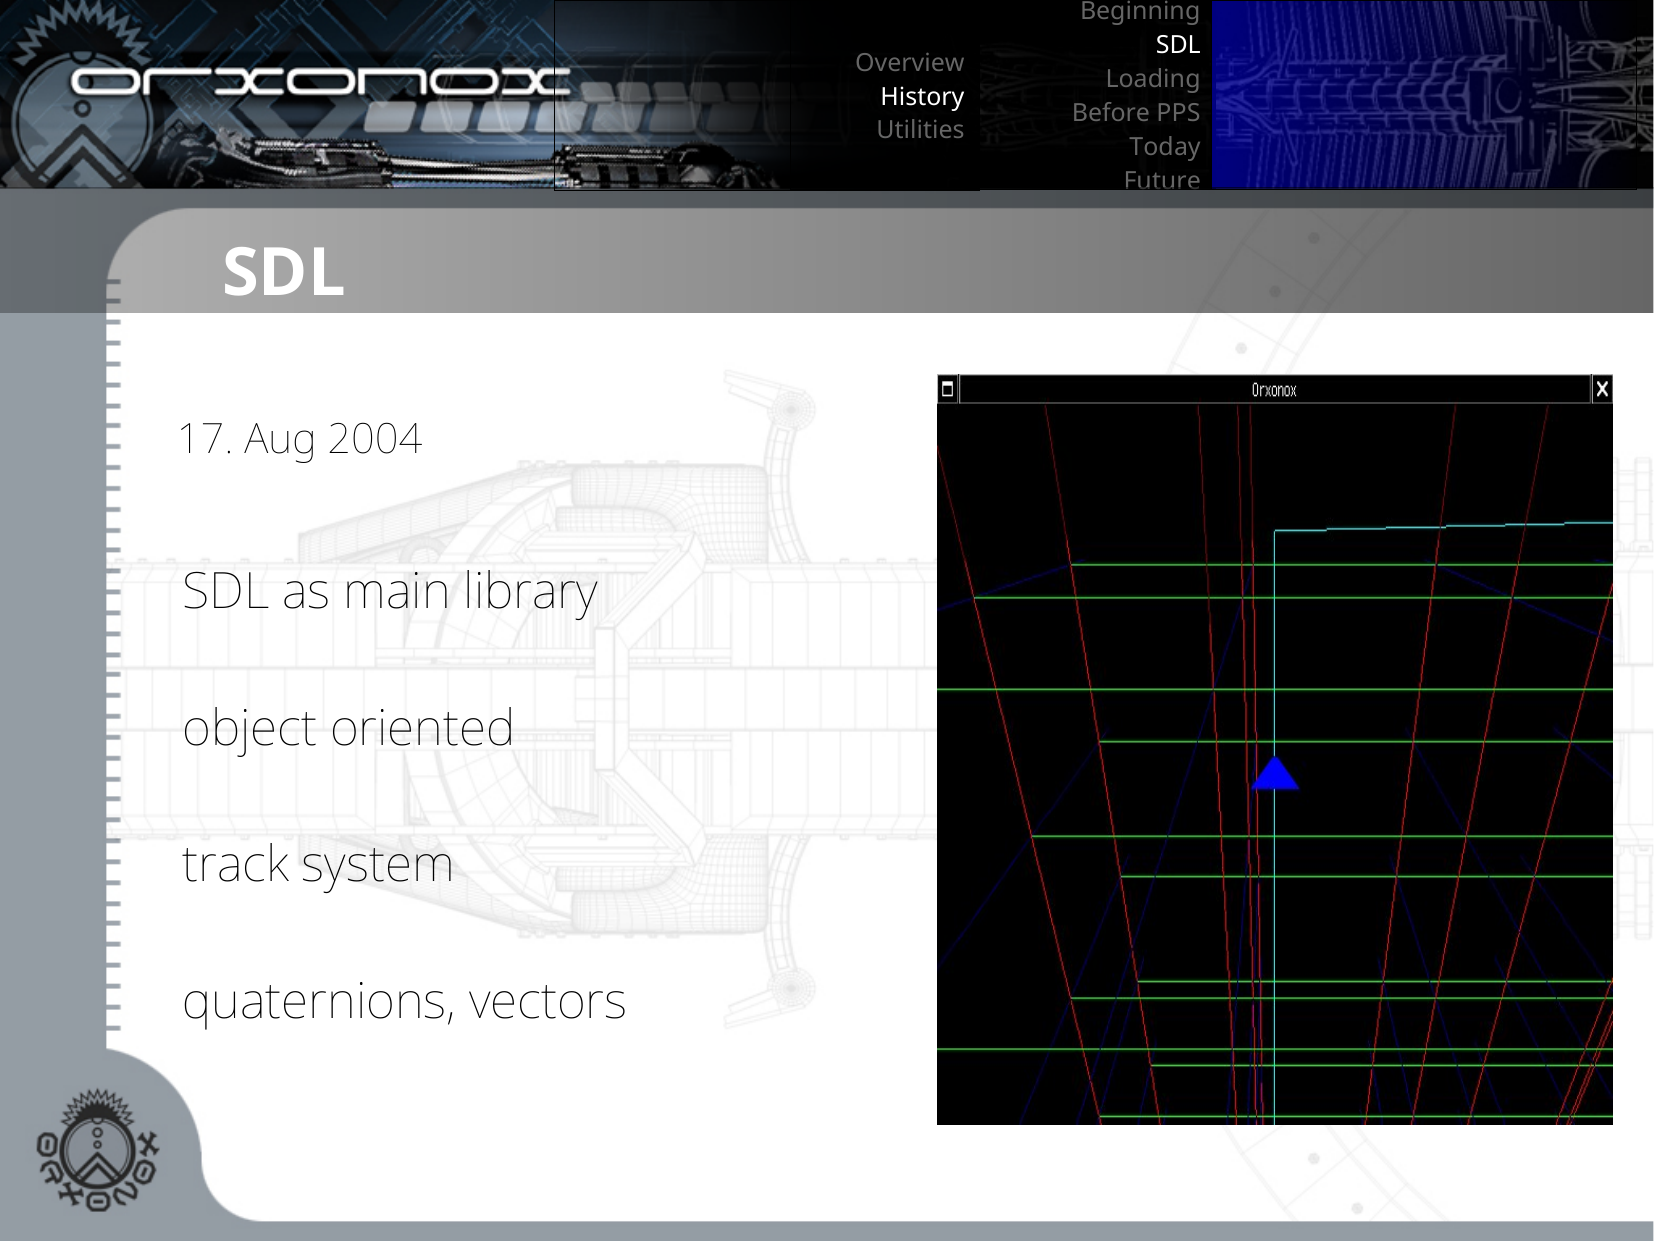

Beginning
SDL
Loading
Before PPS
Today
Future
Overview
History
Utilities
SDL
17. Aug 2004
SDL as main library
object oriented
track system
quaternions, vectors